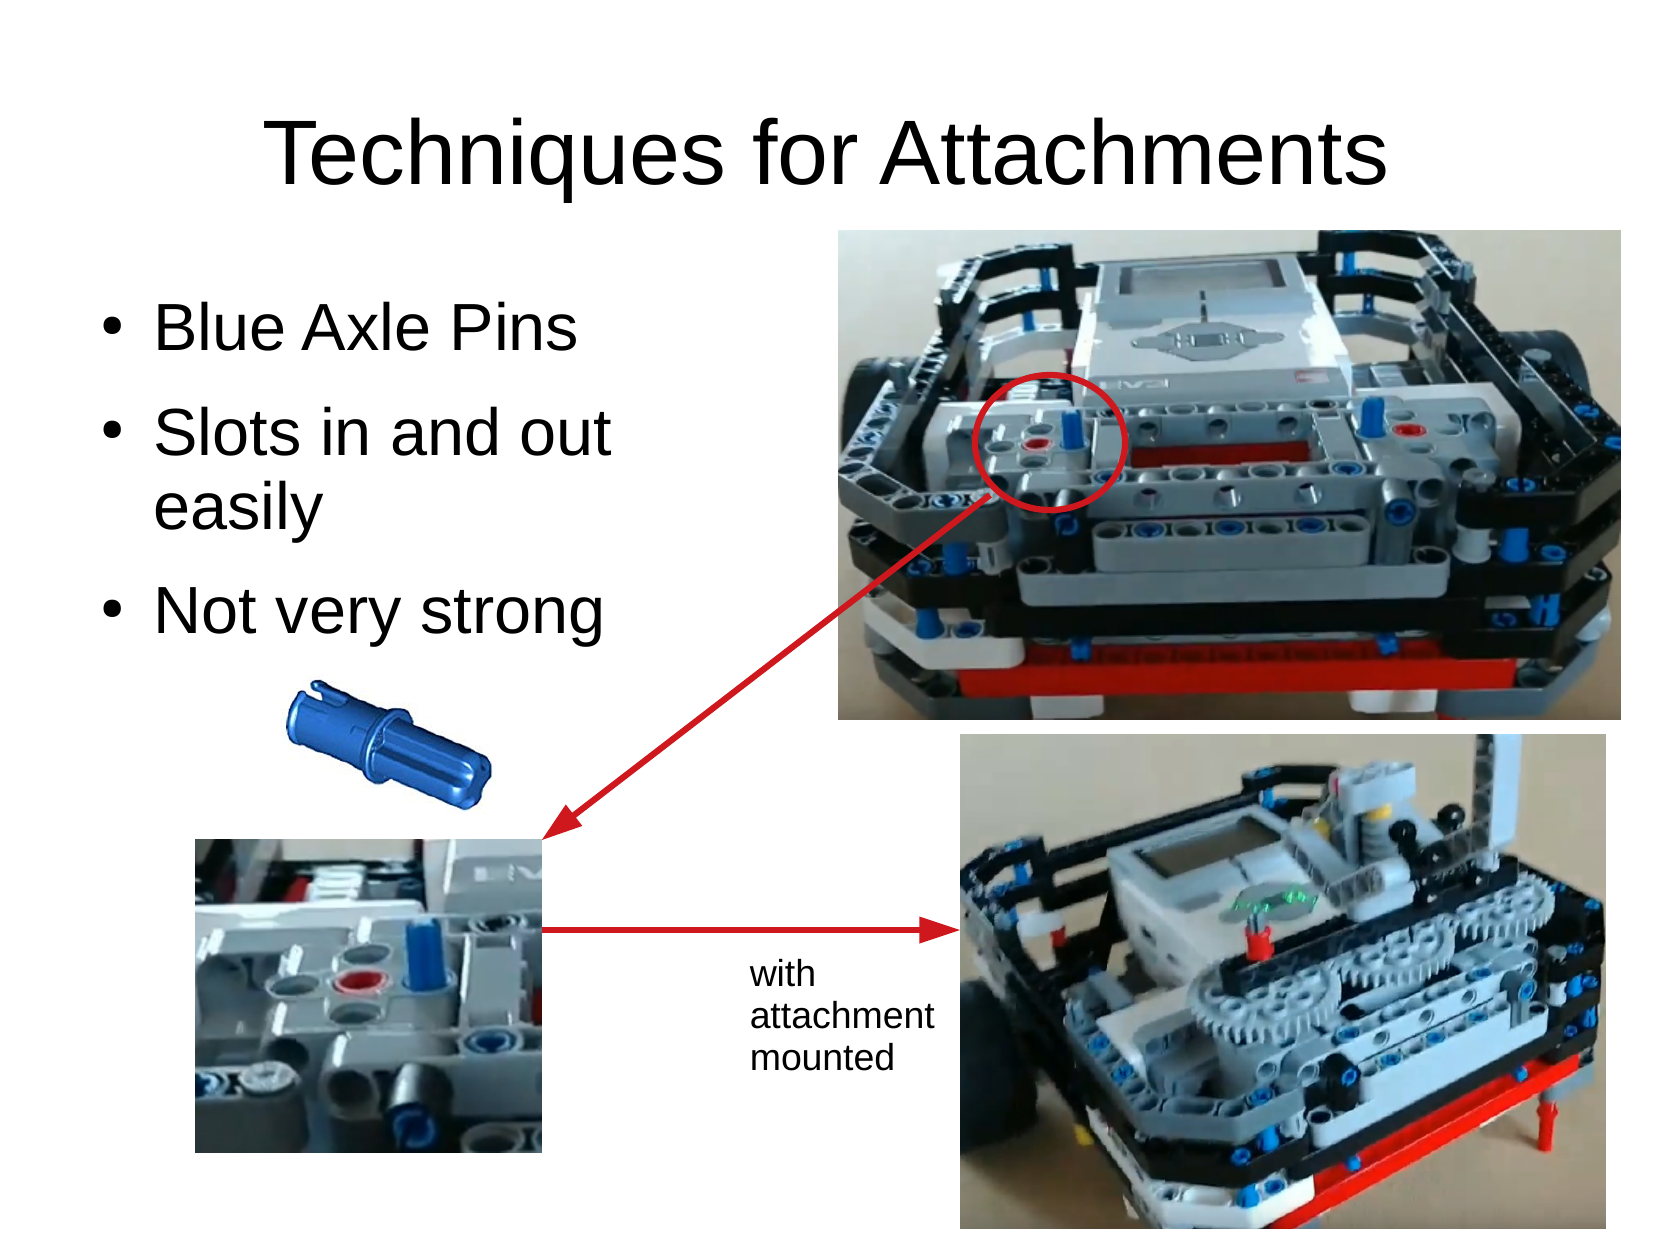

# Techniques for Attachments
Blue Axle Pins
Slots in and out easily
Not very strong
with attachment mounted